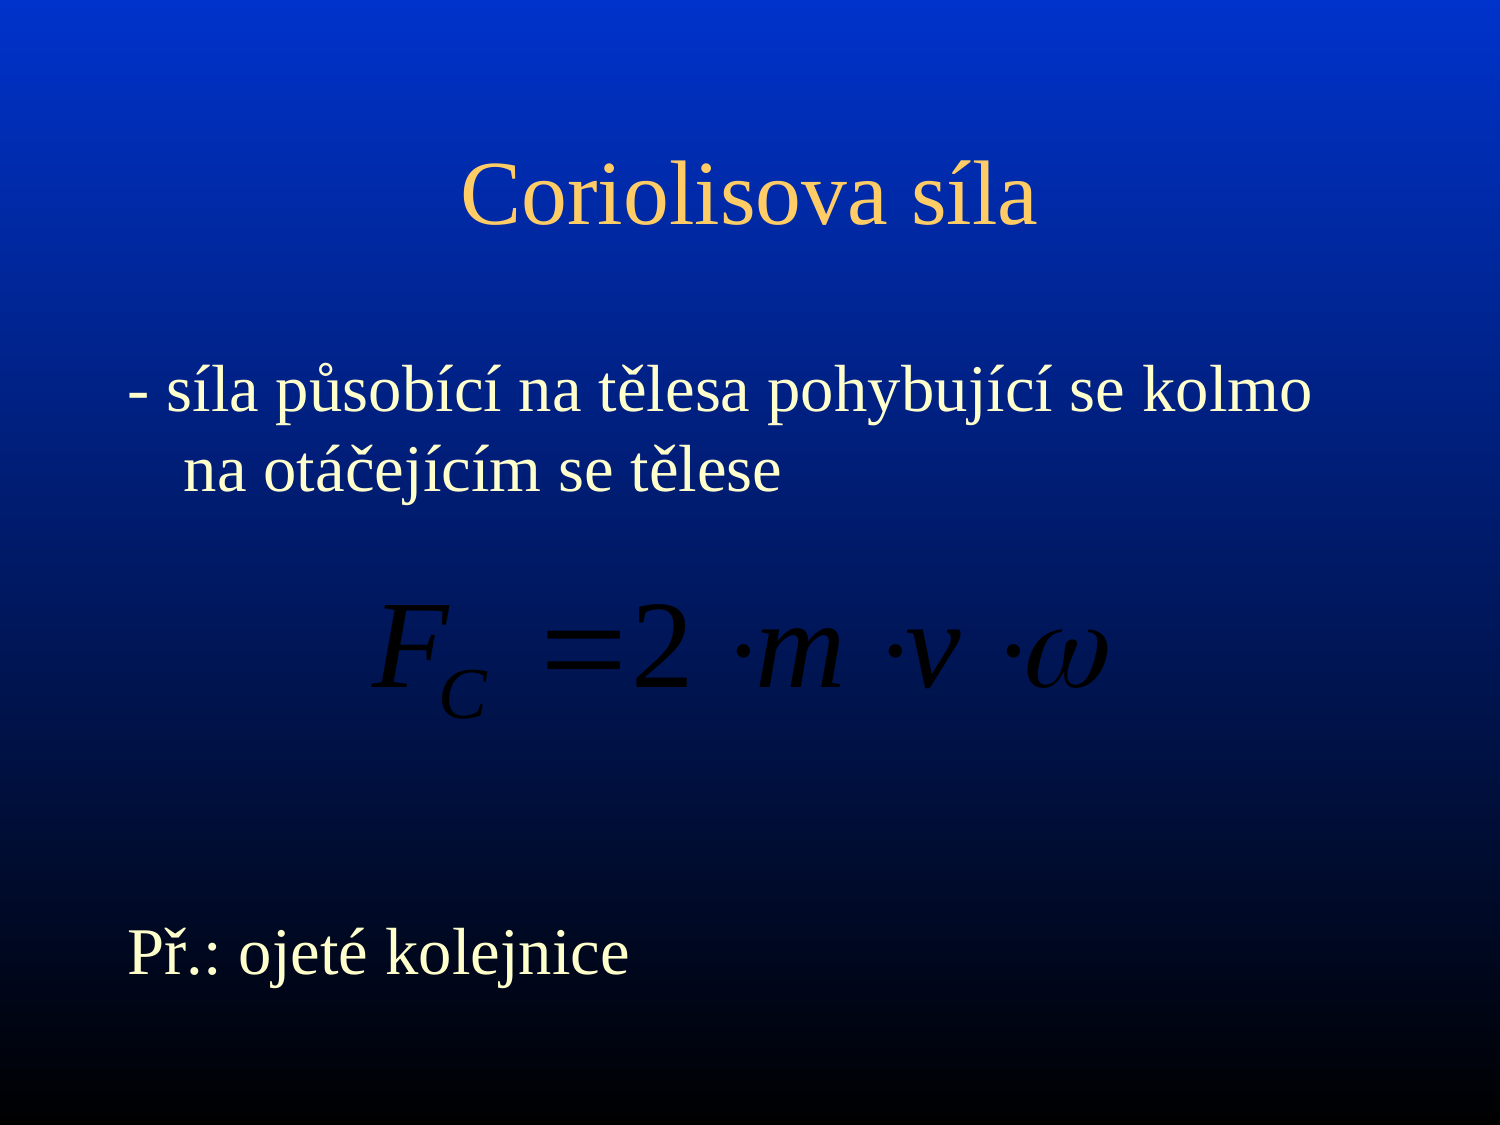

# Coriolisova síla
- síla působící na tělesa pohybující se kolmo na otáčejícím se tělese
Př.: ojeté kolejnice
31